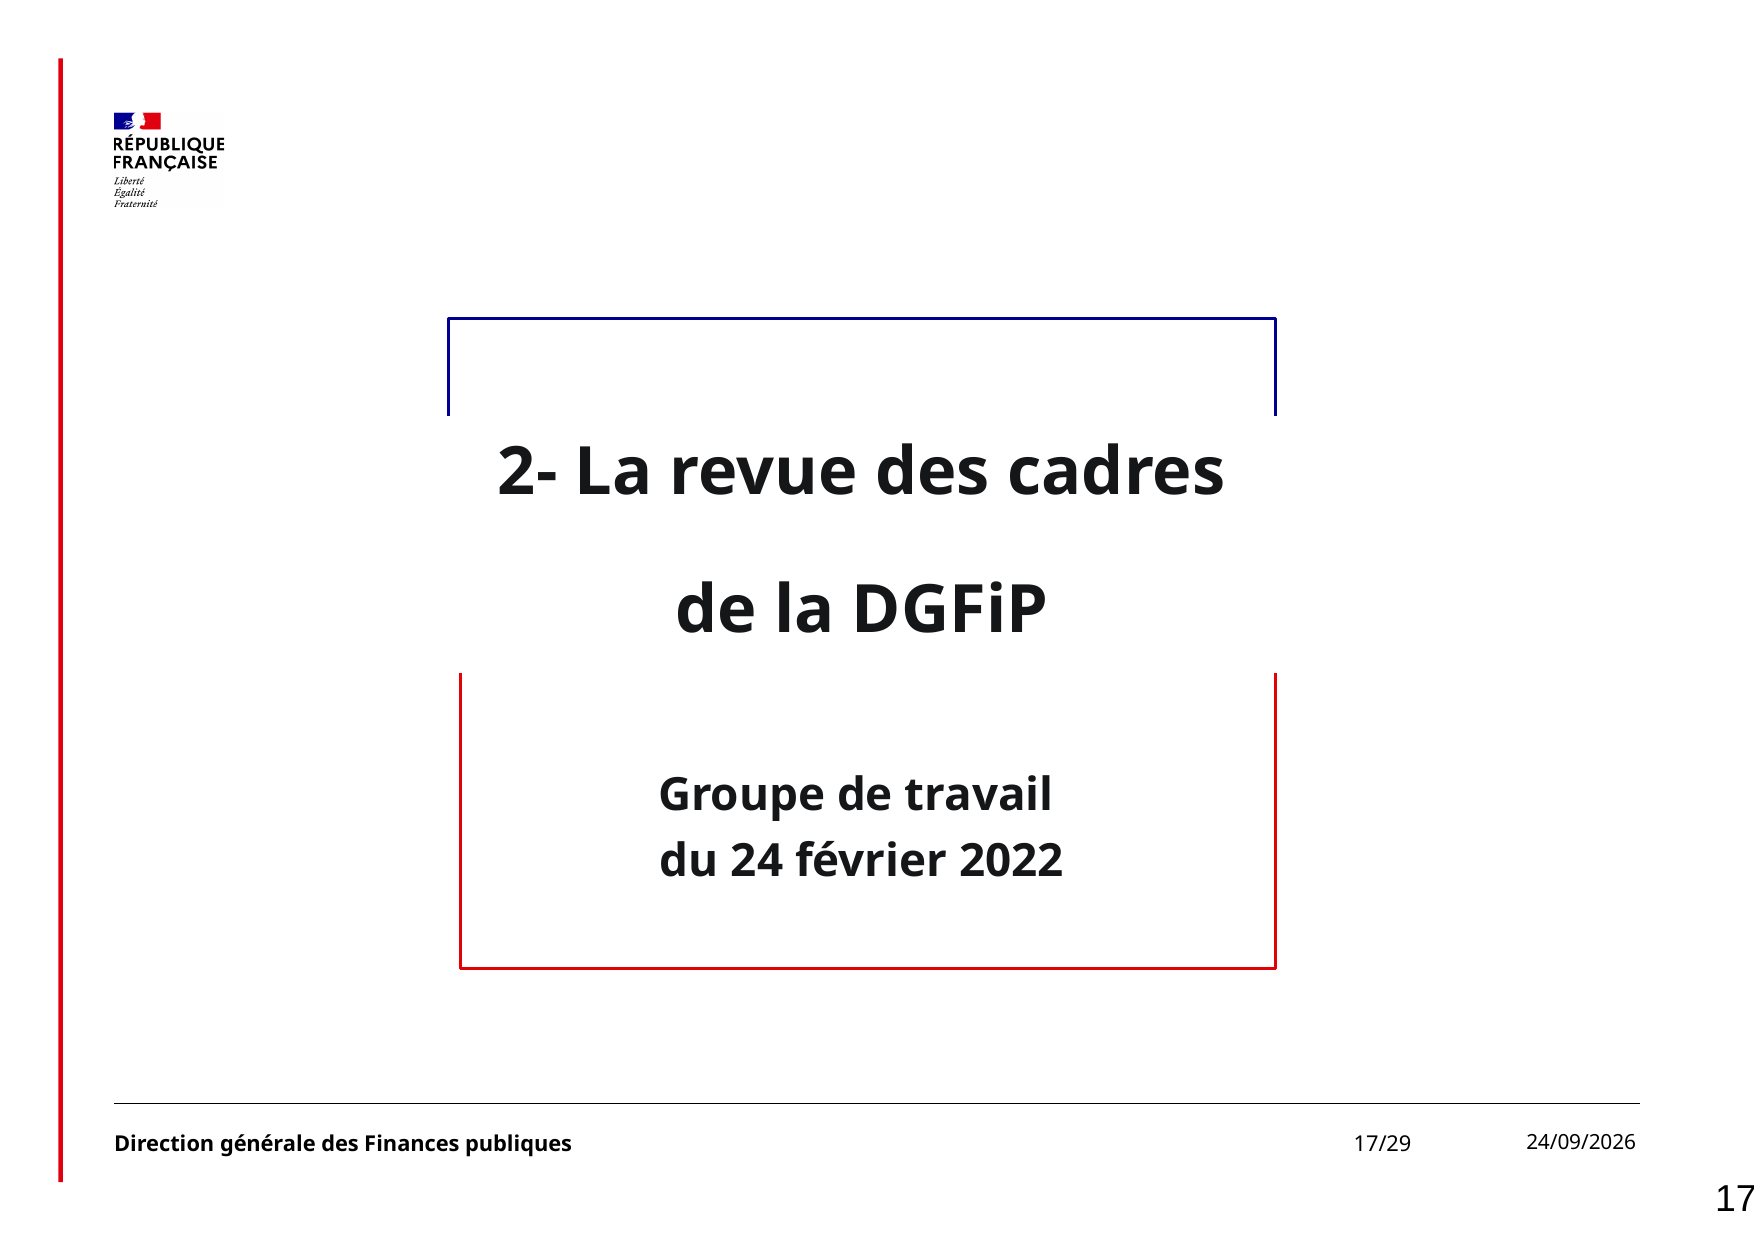

2- La revue des cadres
de la DGFiP
Groupe de travail
du 24 février 2022